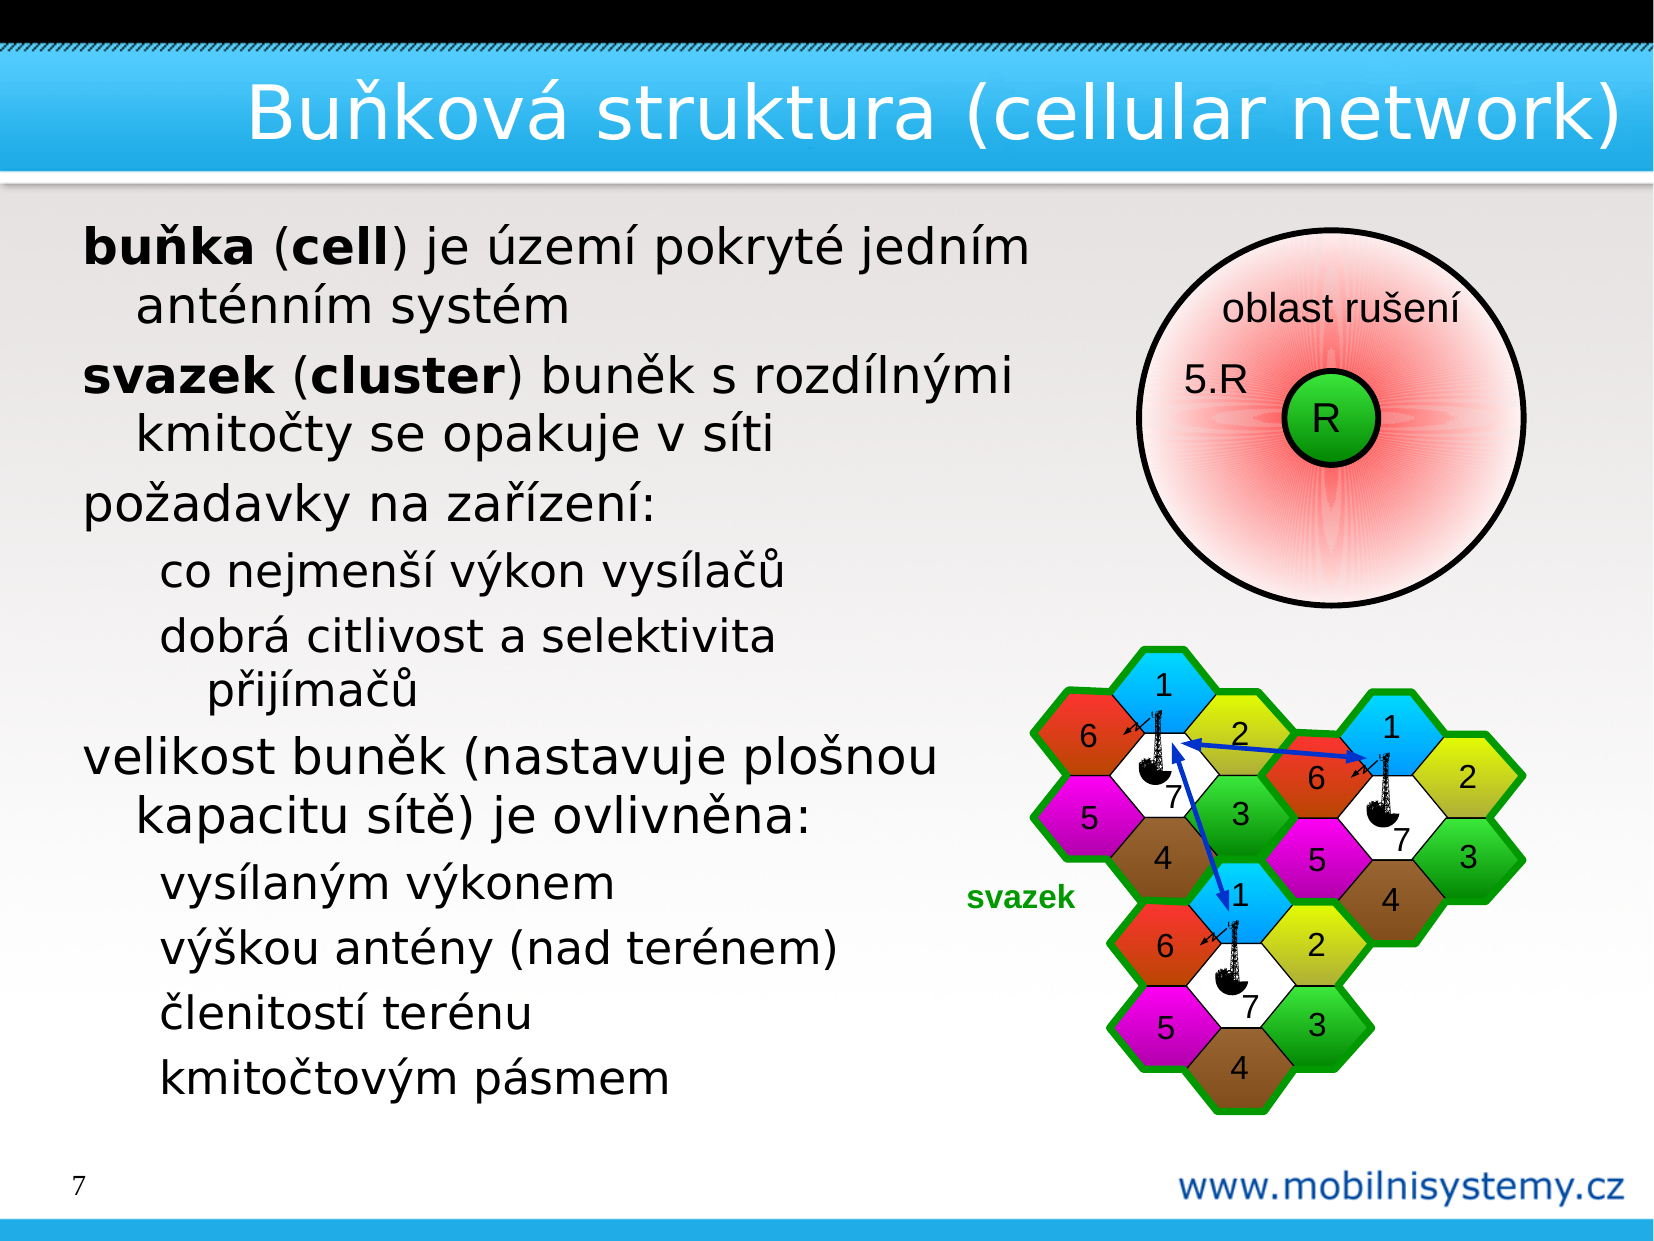

# Buňková struktura (cellular network)
buňka (cell) je území pokryté jedním
anténním systém
svazek (cluster) buněk s rozdílnými
kmitočty se opakuje v síti
požadavky na zařízení:
co nejmenší výkon vysílačů
dobrá citlivost a selektivita
přijímačů
velikost buněk (nastavuje plošnou
kapacitu sítě) je ovlivněna:
vysílaným výkonem
výškou antény (nad terénem)
členitostí terénu
kmitočtovým pásmem
oblast rušení
5.R
R
1
2
6
7
3
5
4
1
2
6
7
3
5
4
1
2
6
7
3
5
4
svazek
7